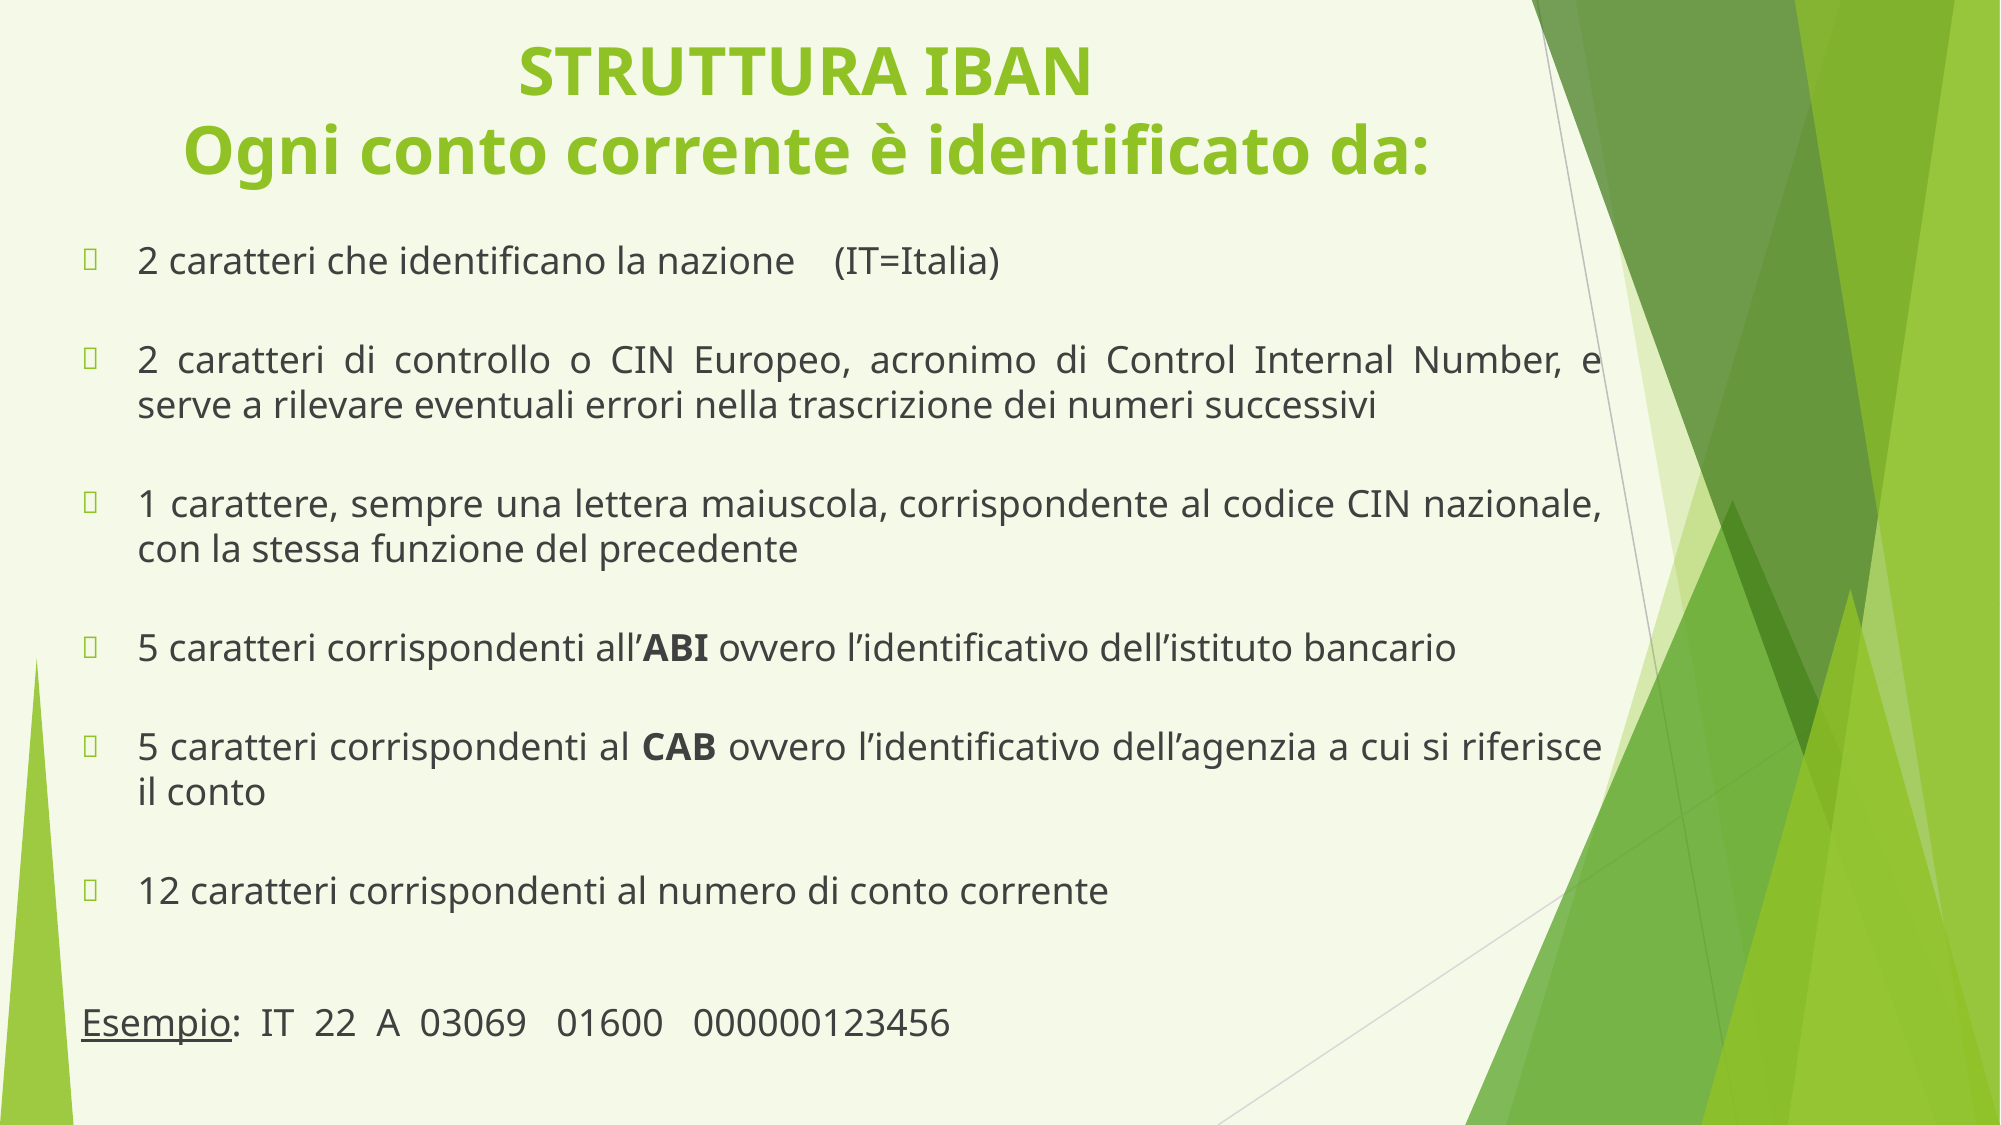

# STRUTTURA IBAN Ogni conto corrente è identificato da:
2 caratteri che identificano la nazione (IT=Italia)
2 caratteri di controllo o CIN Europeo, acronimo di Control Internal Number, e serve a rilevare eventuali errori nella trascrizione dei numeri successivi
1 carattere, sempre una lettera maiuscola, corrispondente al codice CIN nazionale, con la stessa funzione del precedente
5 caratteri corrispondenti all’ABI ovvero l’identificativo dell’istituto bancario
5 caratteri corrispondenti al CAB ovvero l’identificativo dell’agenzia a cui si riferisce il conto
12 caratteri corrispondenti al numero di conto corrente
Esempio: IT 22 A 03069 01600 000000123456